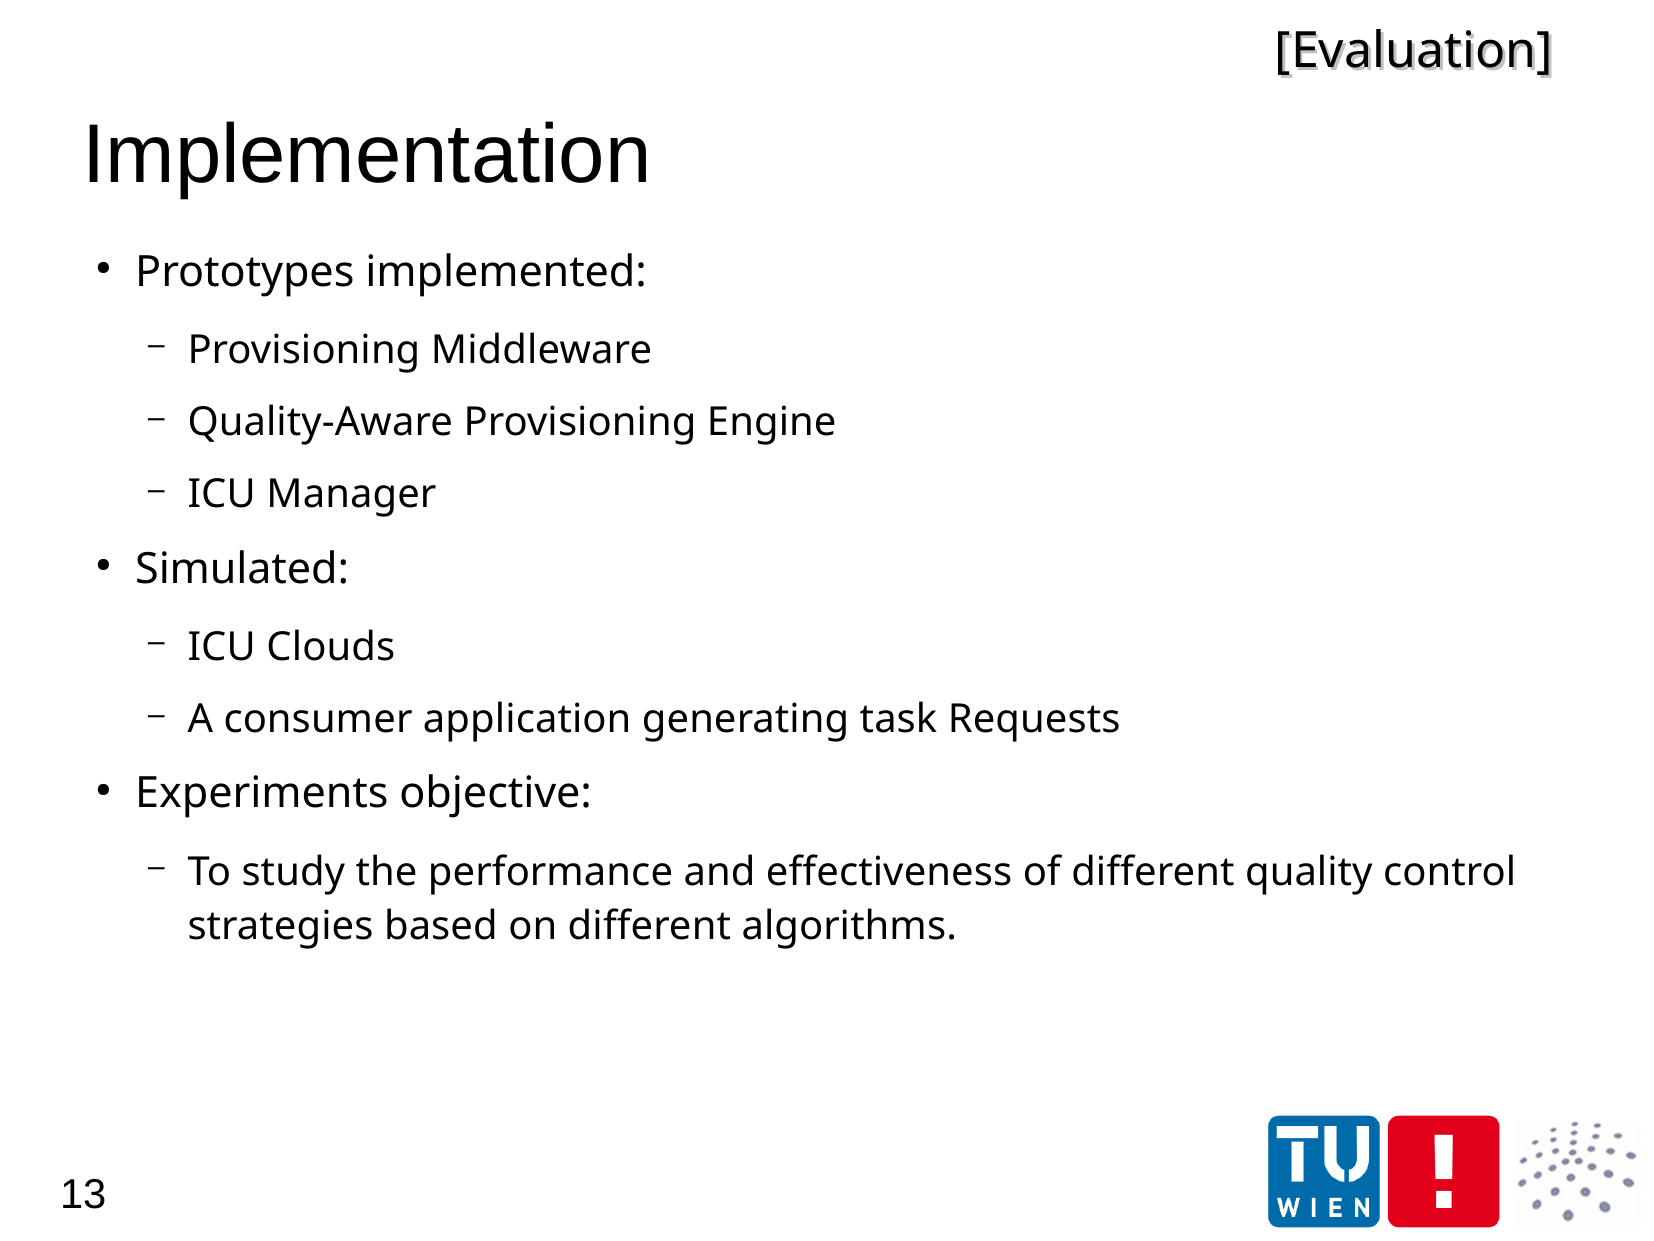

[Evaluation]
# Implementation
Prototypes implemented:
Provisioning Middleware
Quality-Aware Provisioning Engine
ICU Manager
Simulated:
ICU Clouds
A consumer application generating task Requests
Experiments objective:
To study the performance and effectiveness of different quality control strategies based on different algorithms.
13